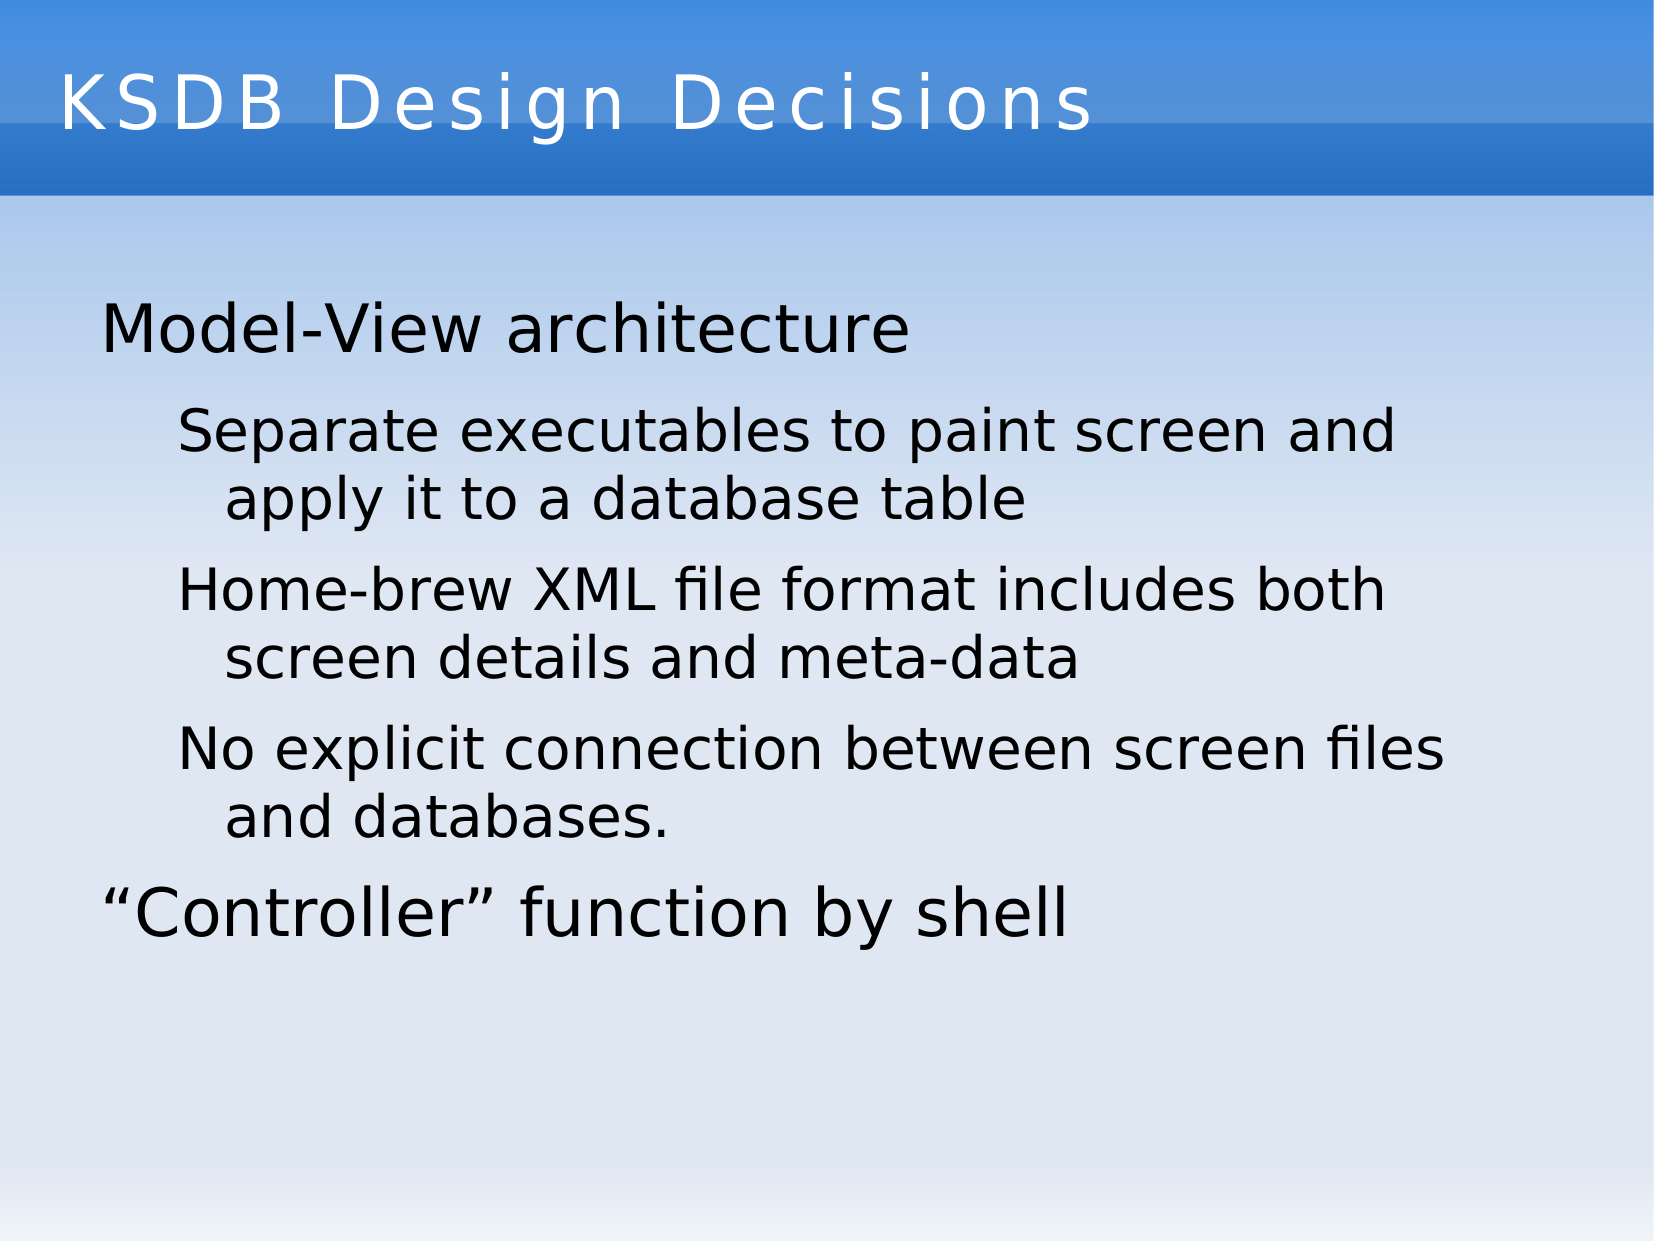

# KSDB Design Decisions
Model-View architecture
Separate executables to paint screen and apply it to a database table
Home-brew XML file format includes both screen details and meta-data
No explicit connection between screen files and databases.
“Controller” function by shell